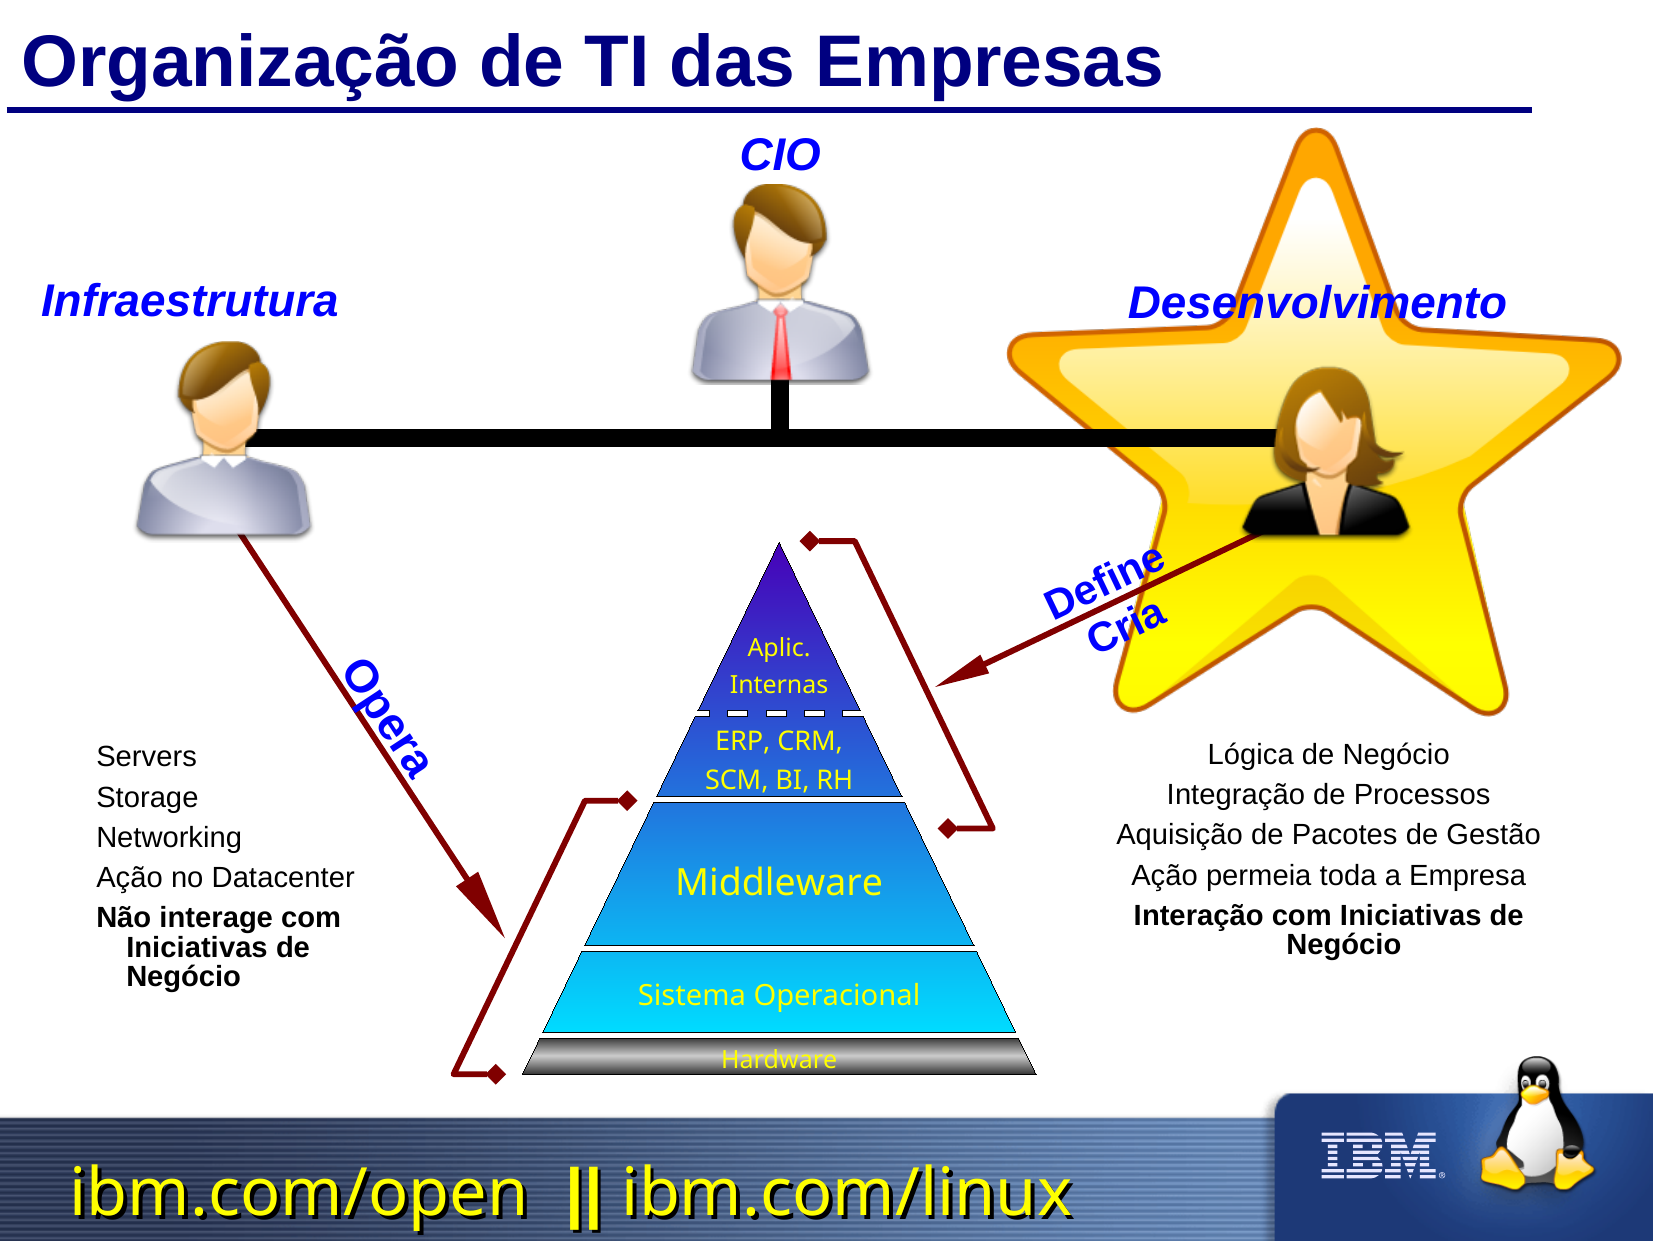

Organização de TI das Empresas
CIO
Infraestrutura
Desenvolvimento
Define
Cria
Opera
Aplic.
Internas
ERP, CRM,
SCM, BI, RH
Middleware
Sistema Operacional
Hardware
Lógica de Negócio
Integração de Processos
Aquisição de Pacotes de Gestão
Ação permeia toda a Empresa
Interação com Iniciativas de Negócio
# Servers
Storage
Networking
Ação no Datacenter
Não interage com Iniciativas de Negócio